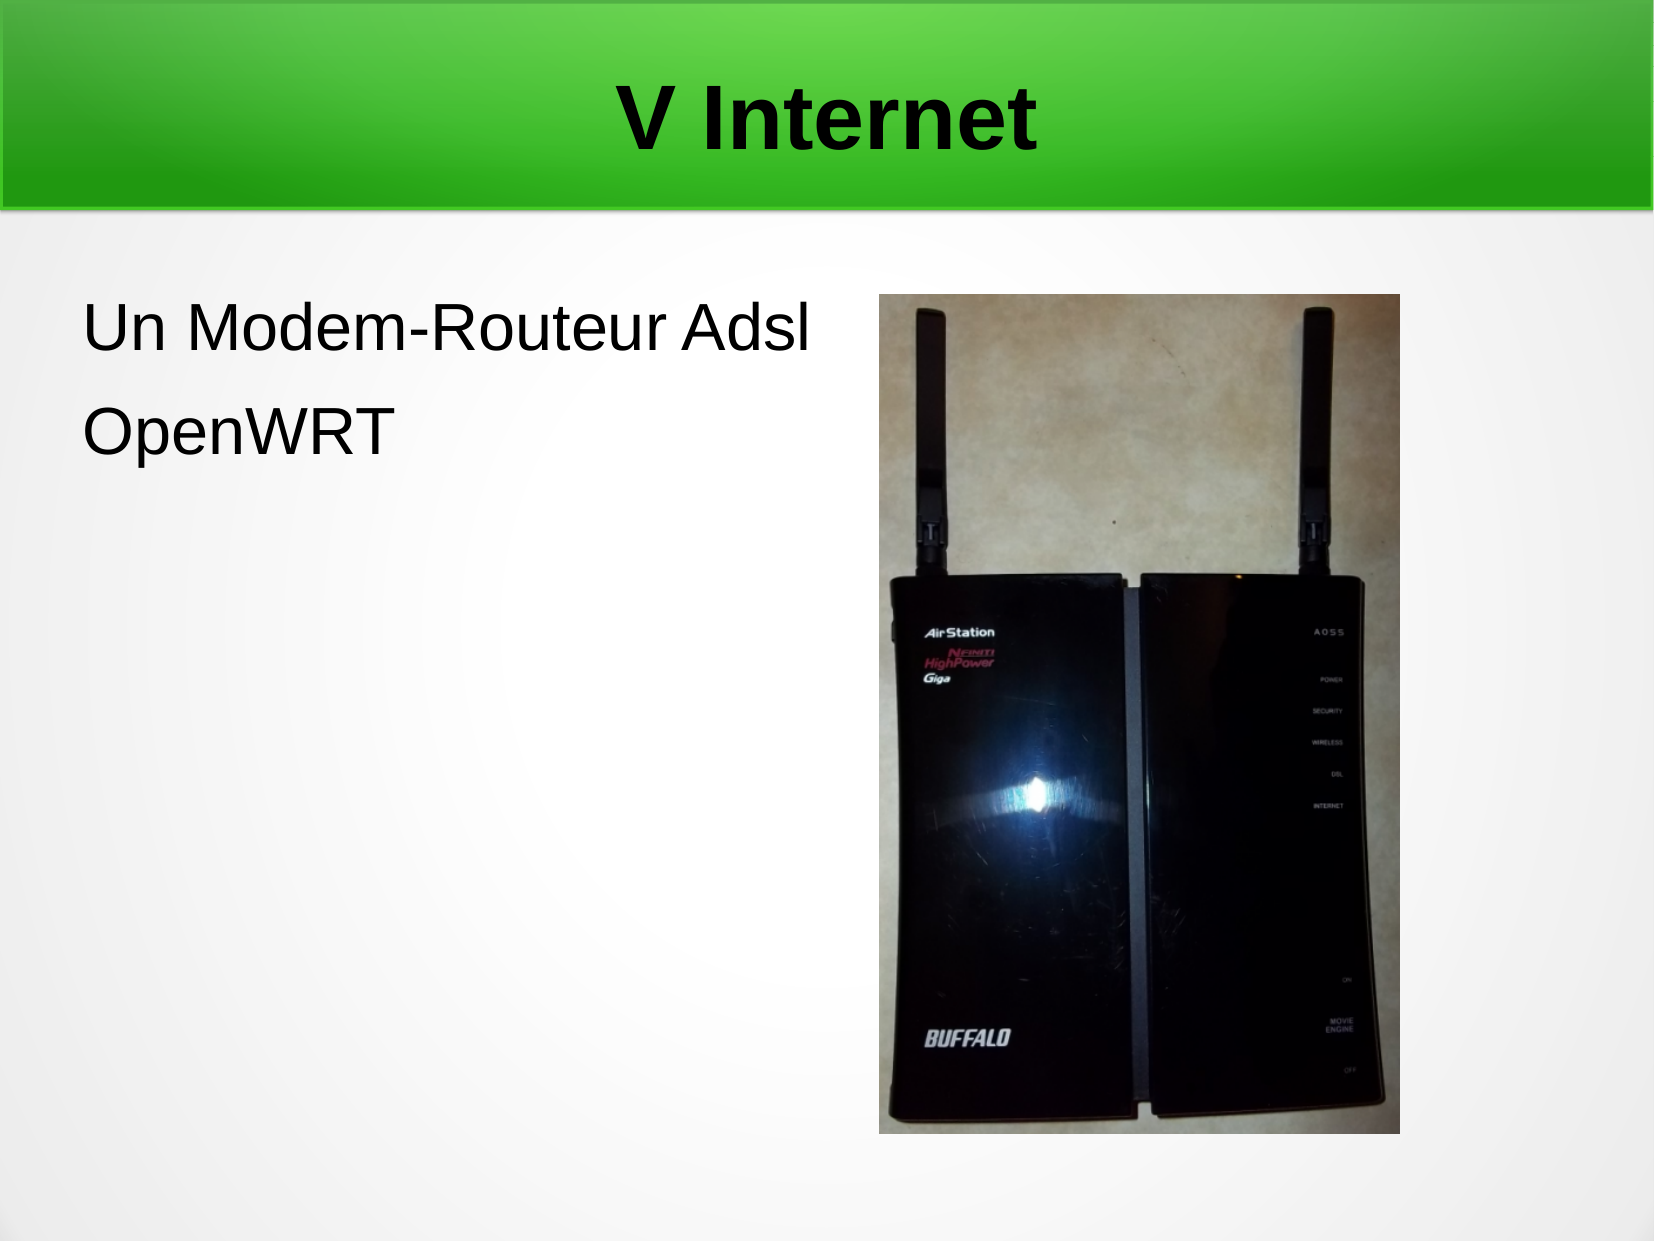

# V Internet
Un Modem-Routeur Adsl
OpenWRT